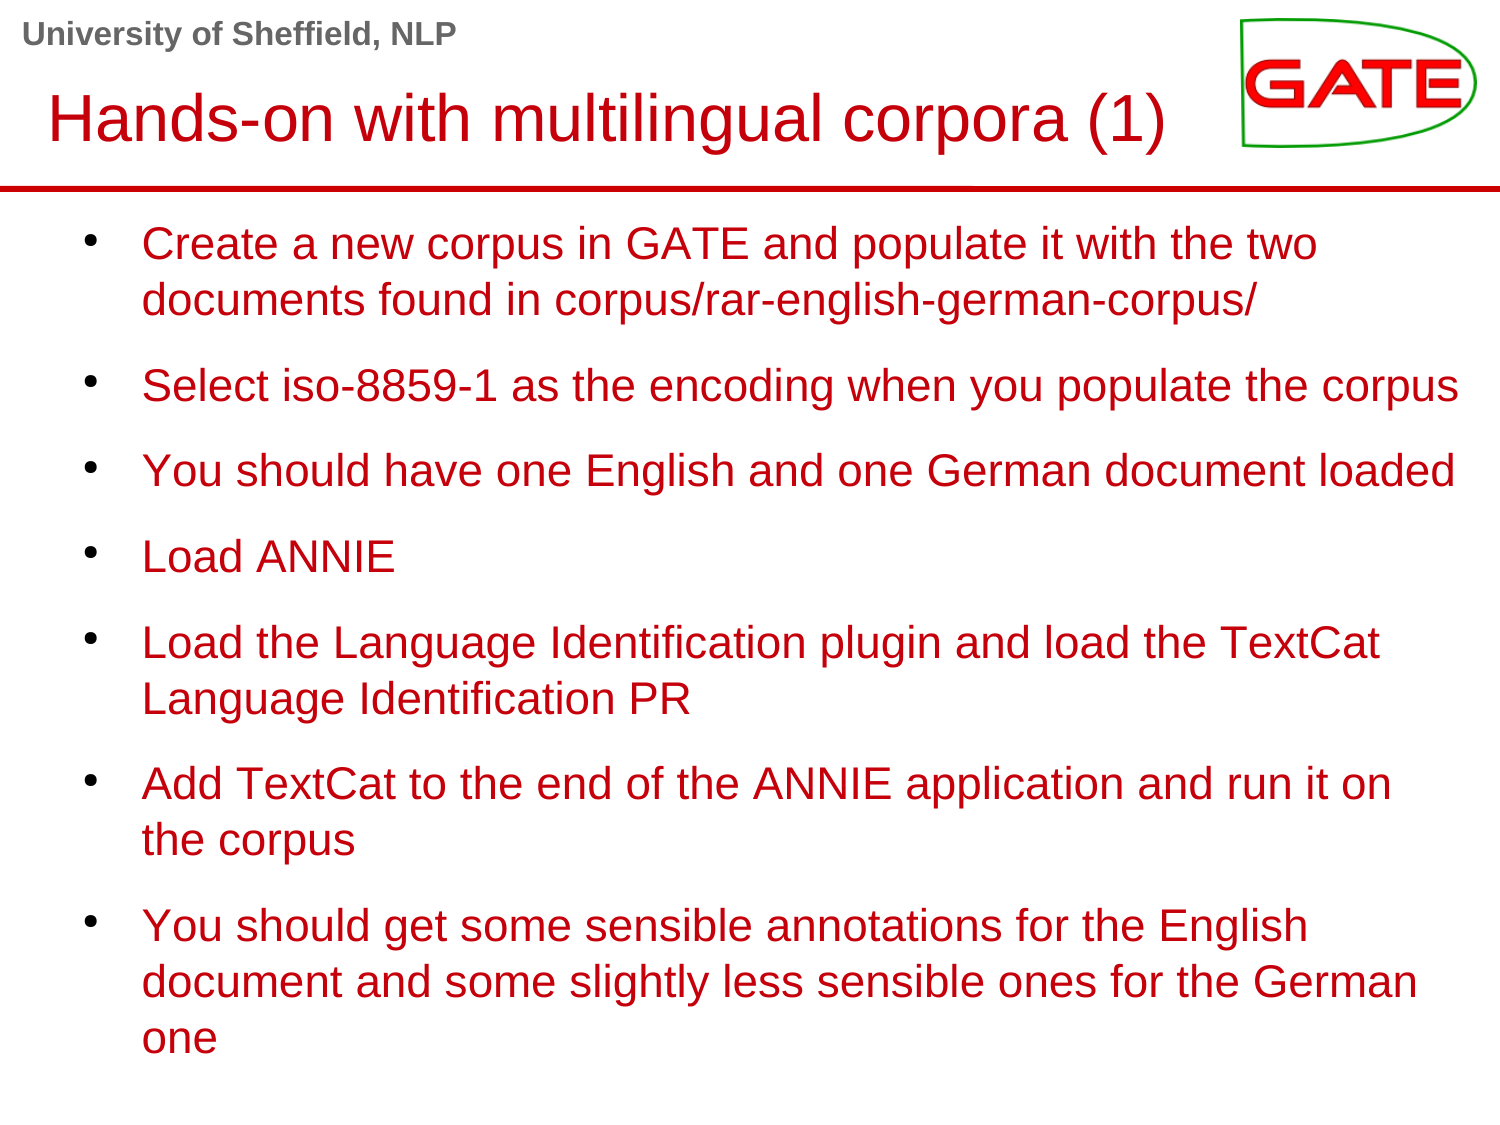

# Hands-on with multilingual corpora (1)
Create a new corpus in GATE and populate it with the two documents found in corpus/rar-english-german-corpus/
Select iso-8859-1 as the encoding when you populate the corpus
You should have one English and one German document loaded
Load ANNIE
Load the Language Identification plugin and load the TextCat Language Identification PR
Add TextCat to the end of the ANNIE application and run it on the corpus
You should get some sensible annotations for the English document and some slightly less sensible ones for the German one